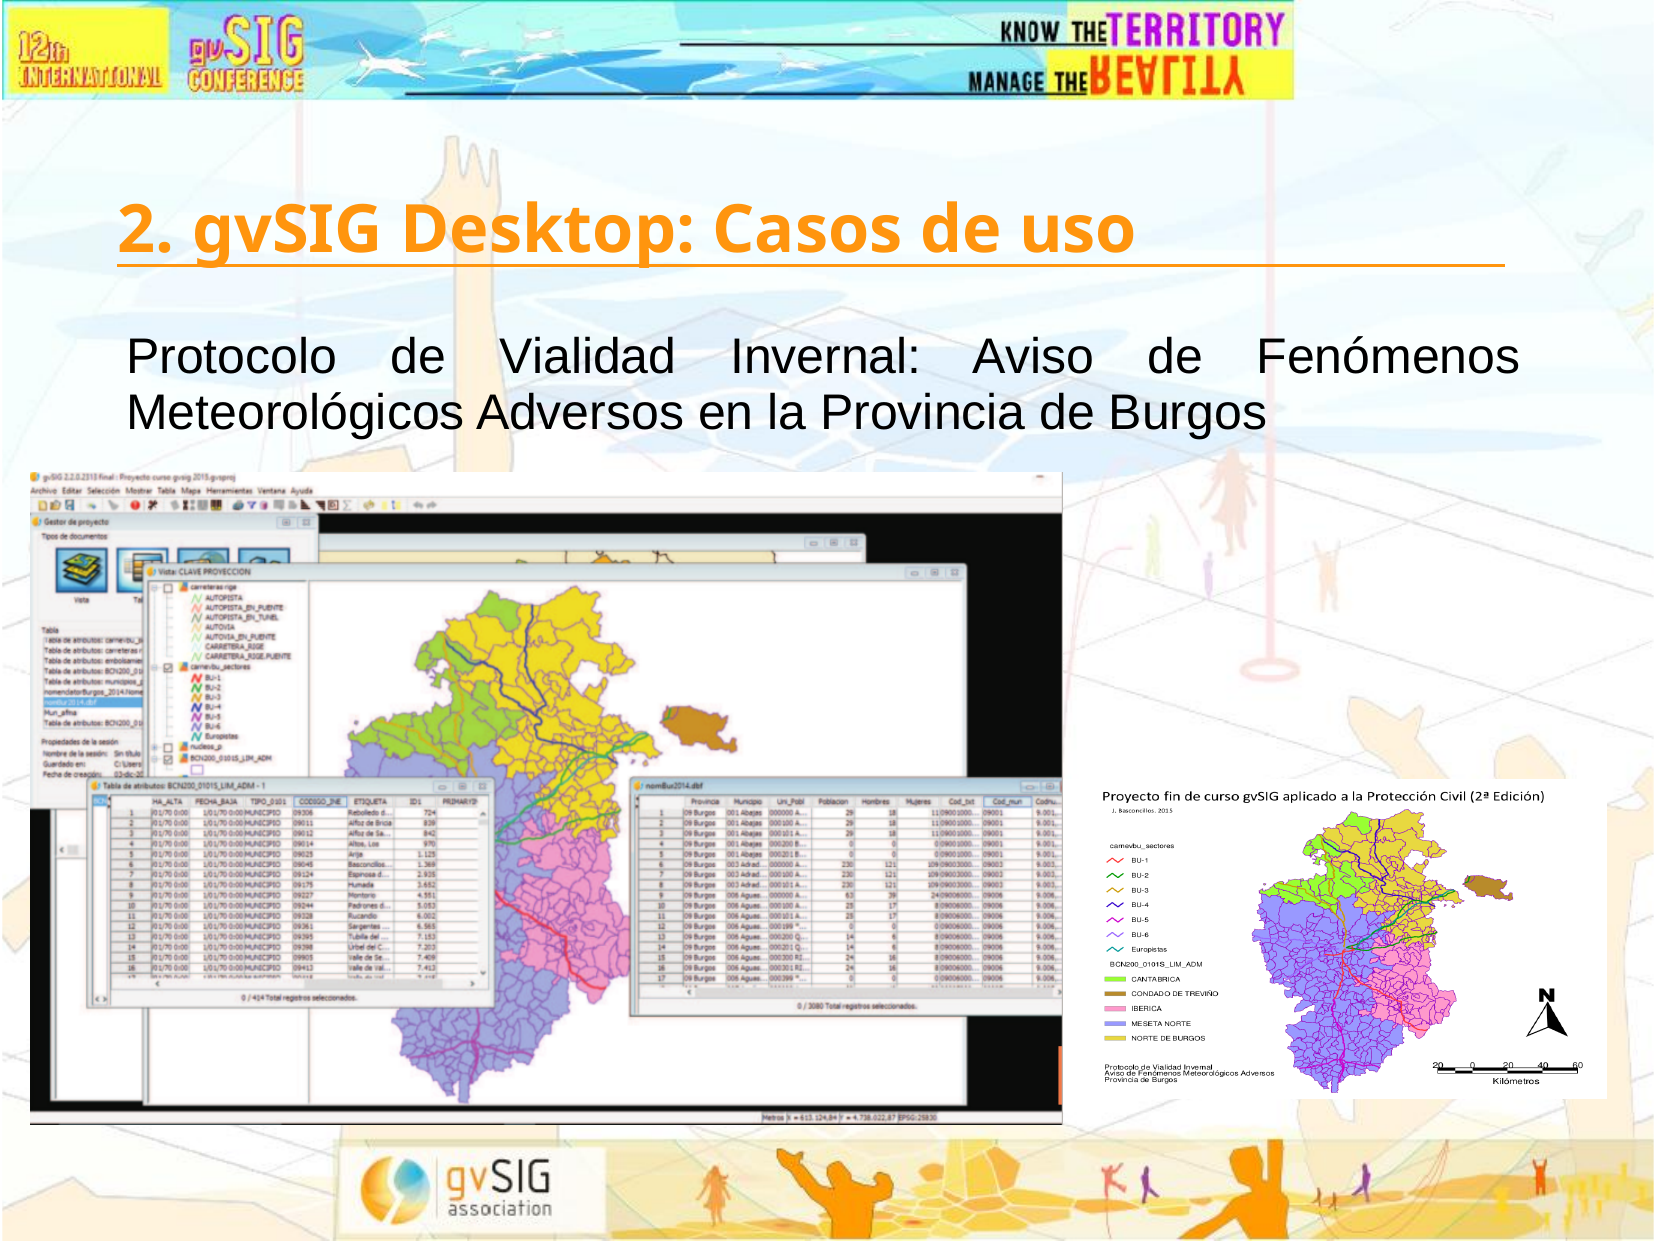

# 2. gvSIG Desktop: Casos de uso
Protocolo de Vialidad Invernal: Aviso de Fenómenos Meteorológicos Adversos en la Provincia de Burgos